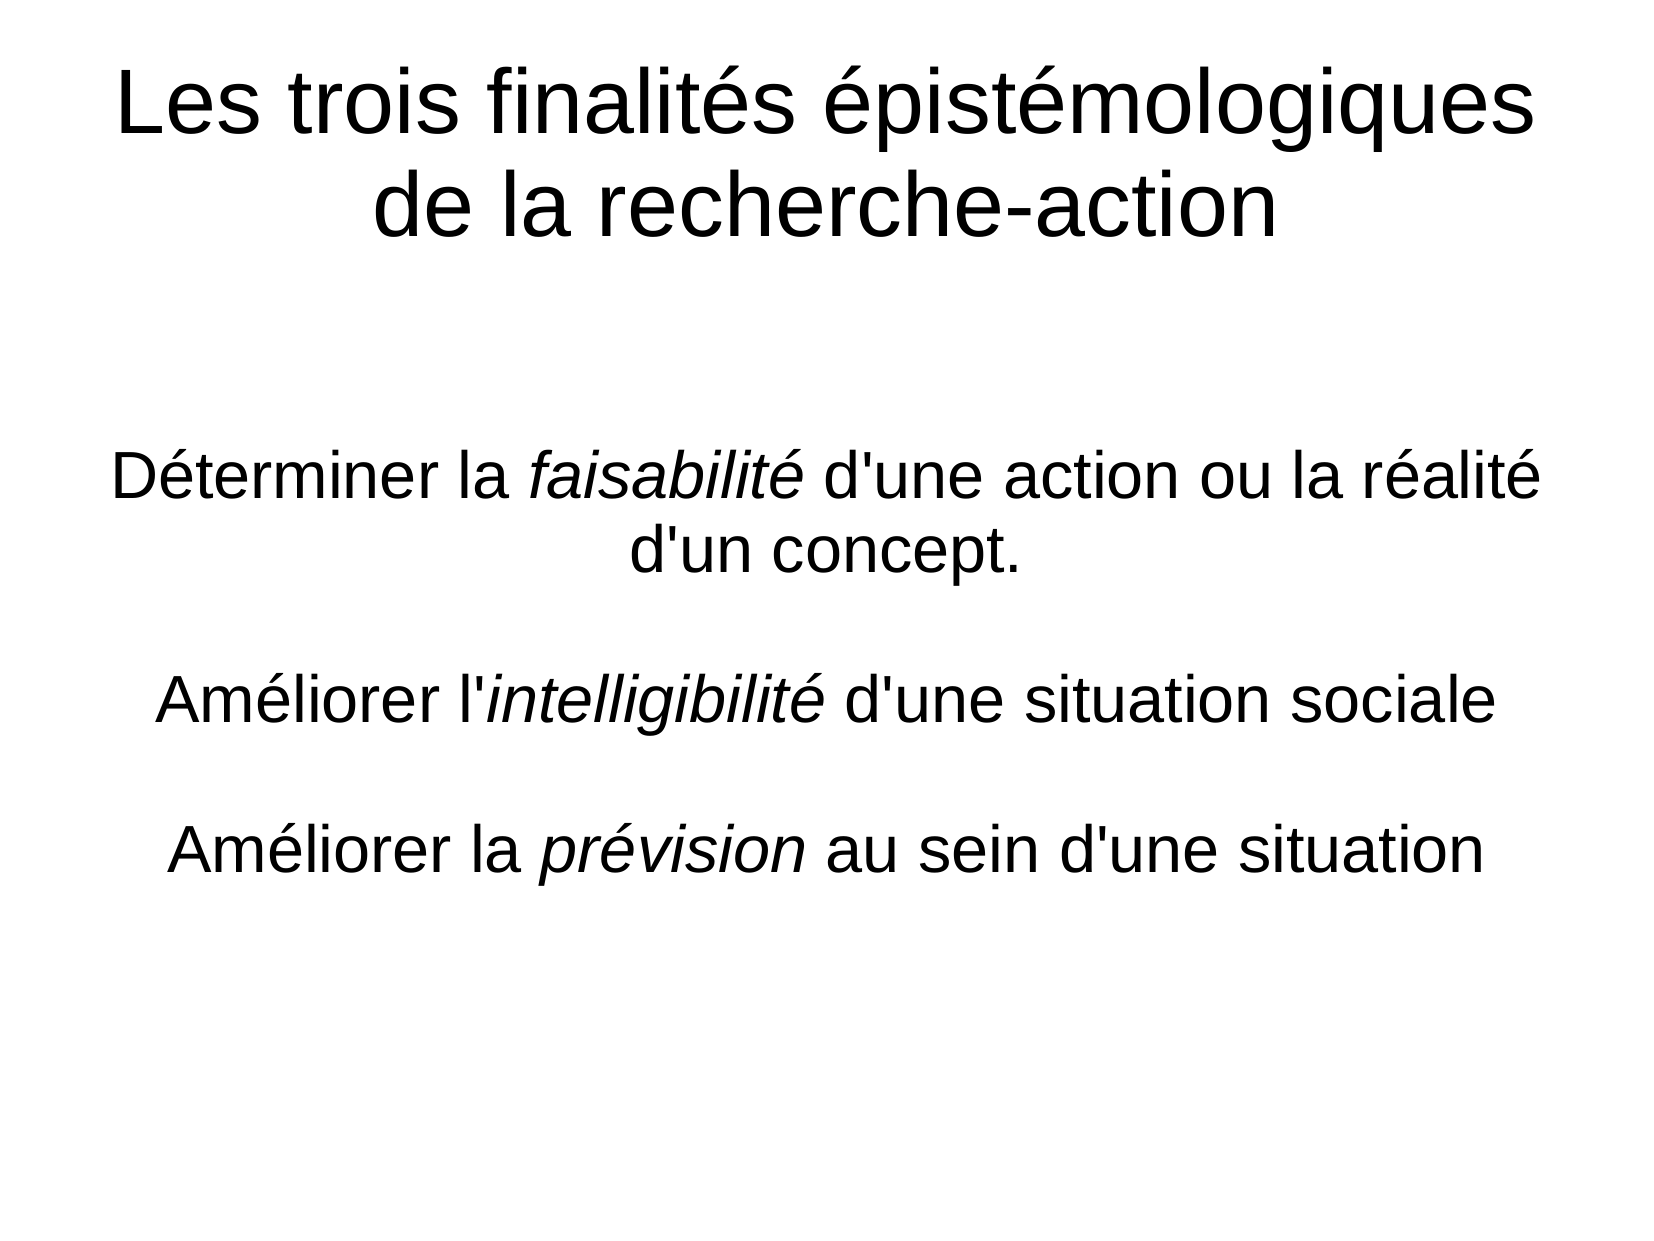

# Les trois finalités épistémologiques de la recherche-action
Déterminer la faisabilité d'une action ou la réalité d'un concept.
Améliorer l'intelligibilité d'une situation sociale
Améliorer la prévision au sein d'une situation